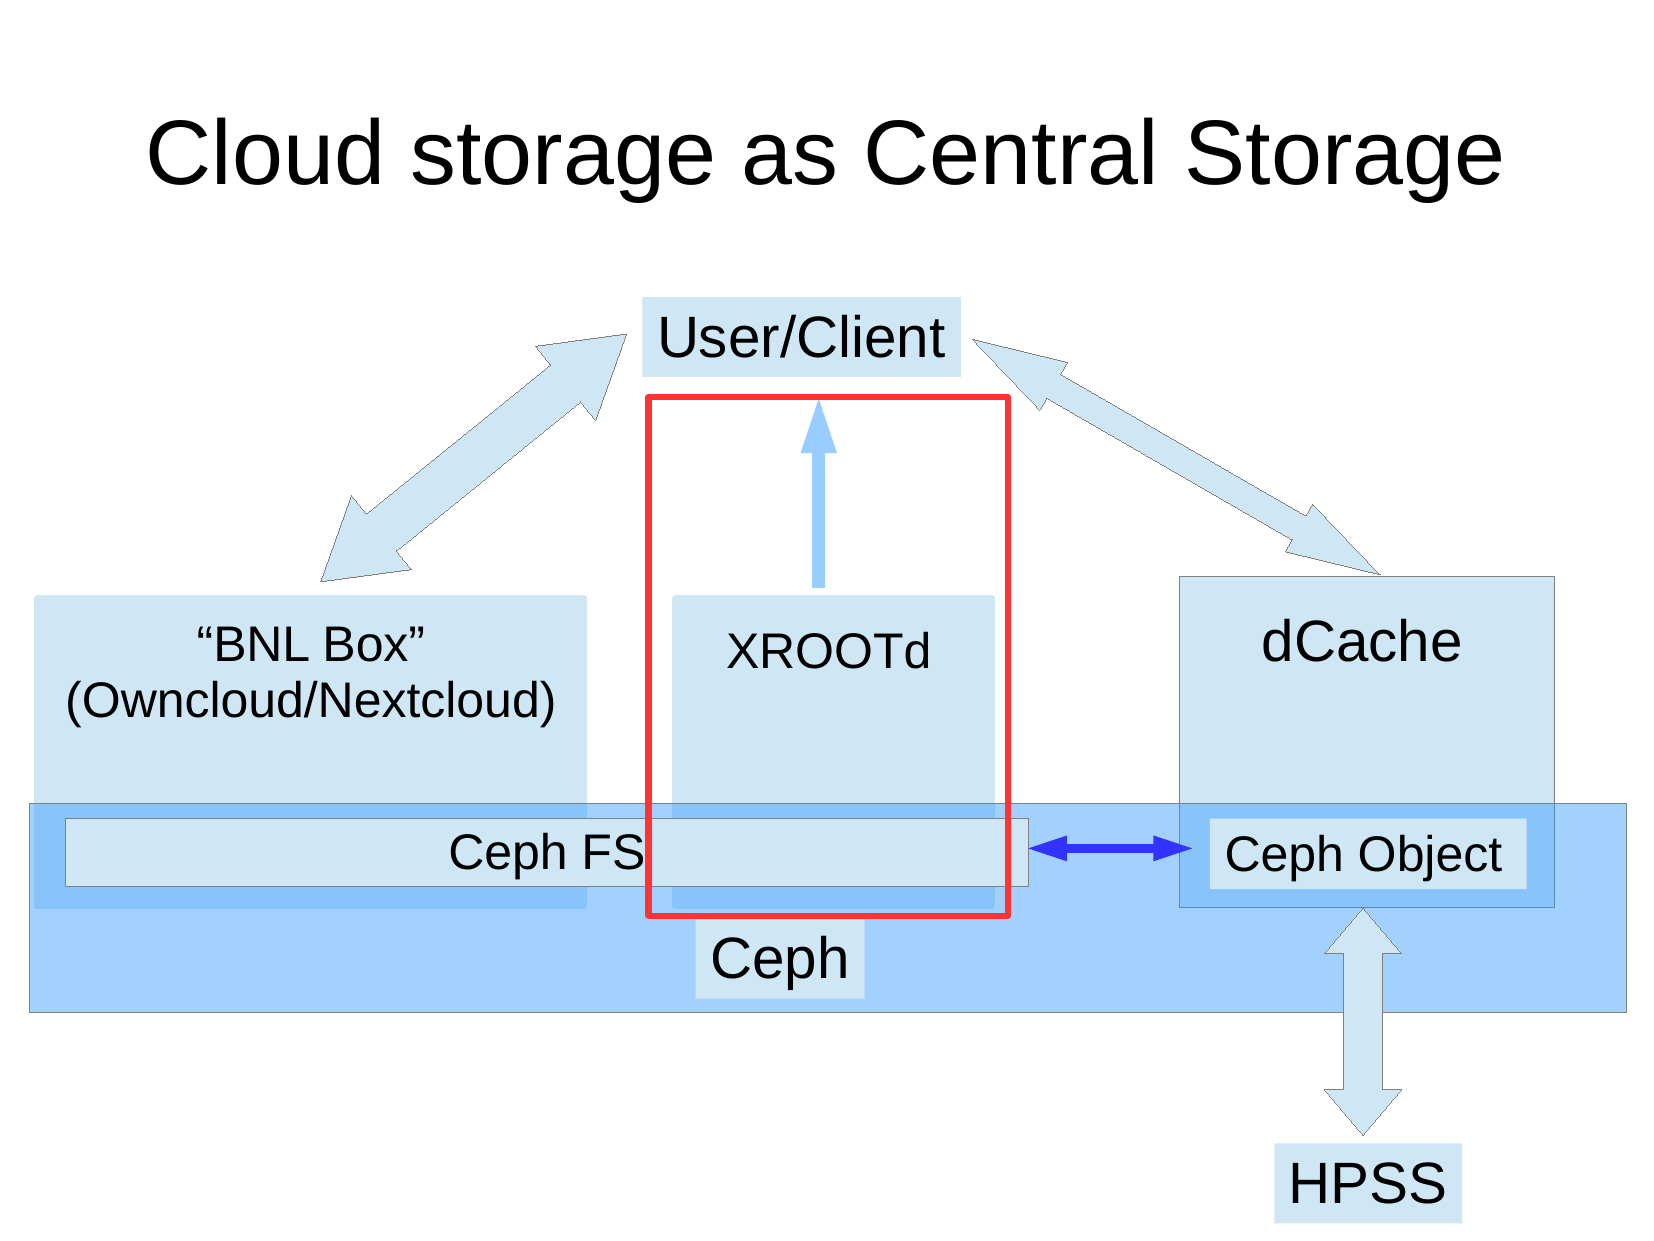

# Cloud storage as Central Storage
User/Client
dCache
“BNL Box”
(Owncloud/Nextcloud)
XROOTd
Ceph Object
Ceph FS
Ceph
HPSS